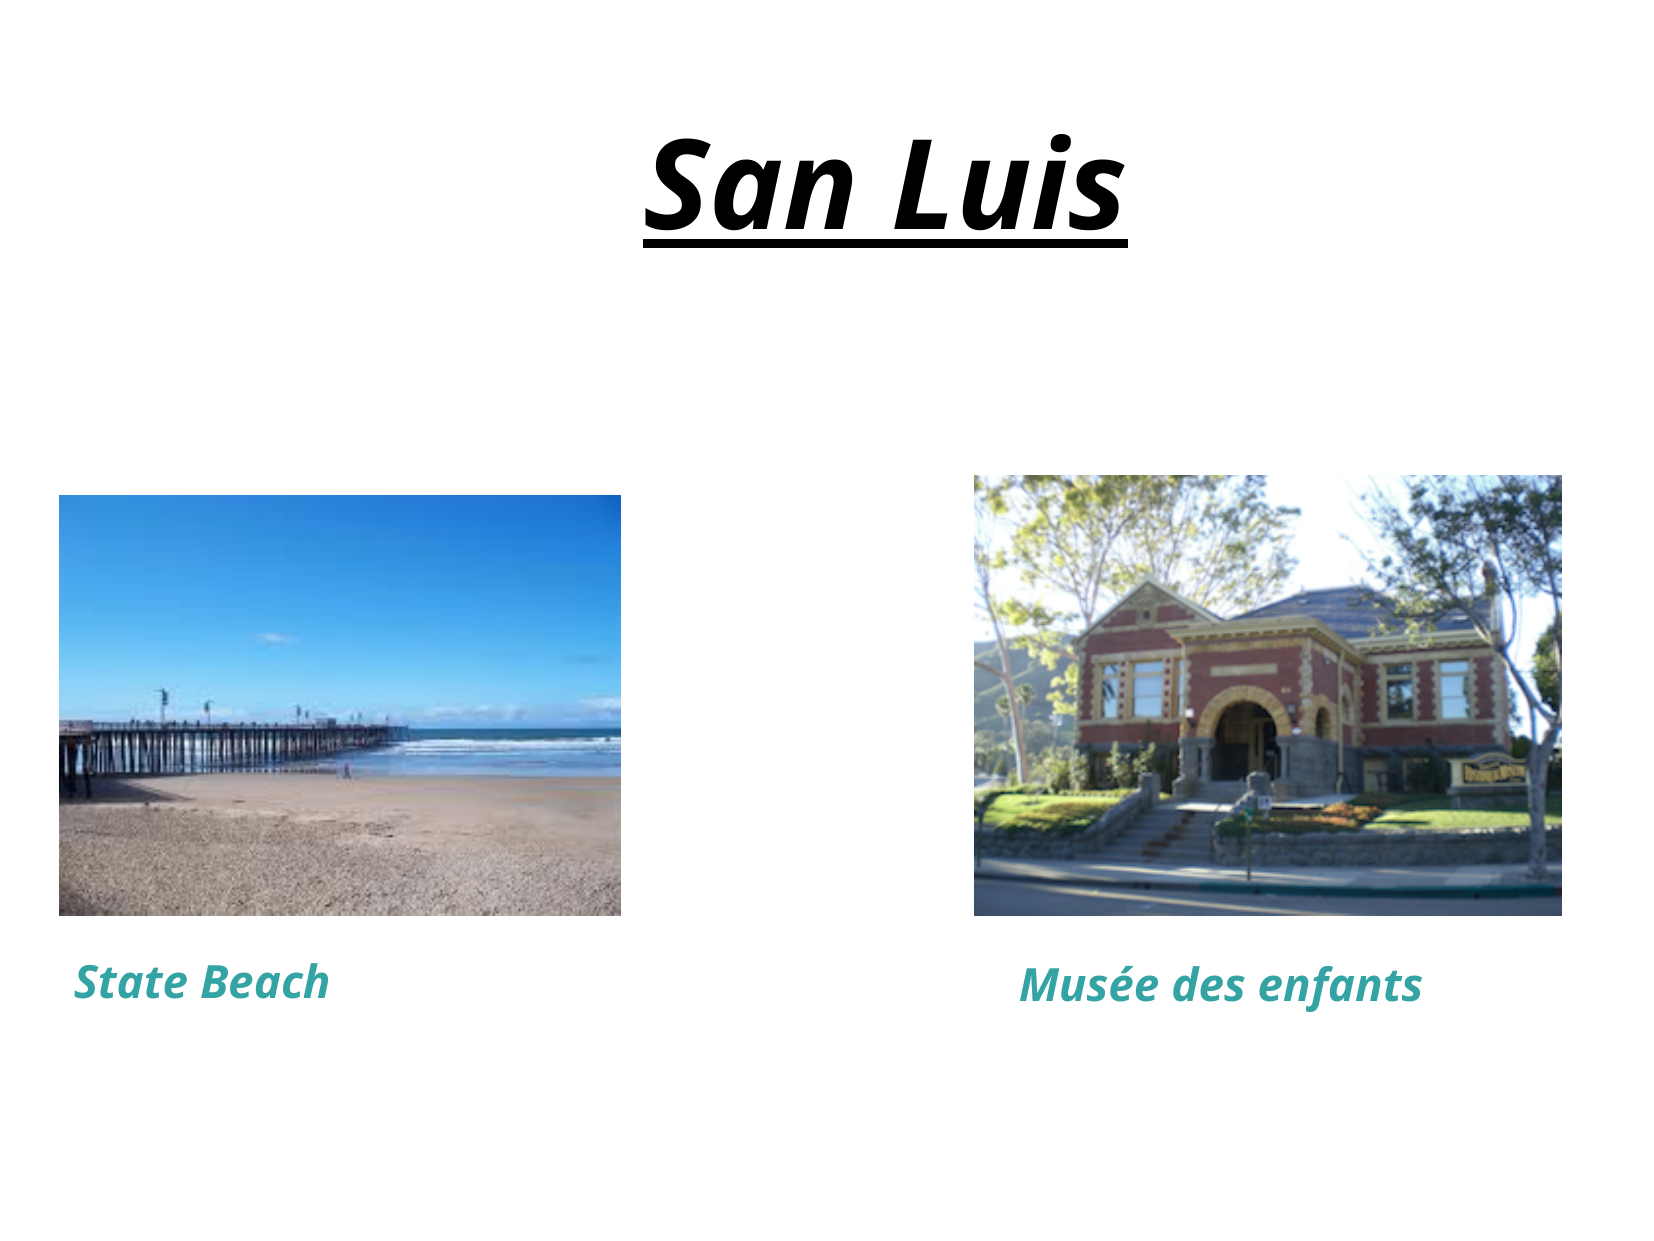

San Luis
State Beach
Musée des enfants